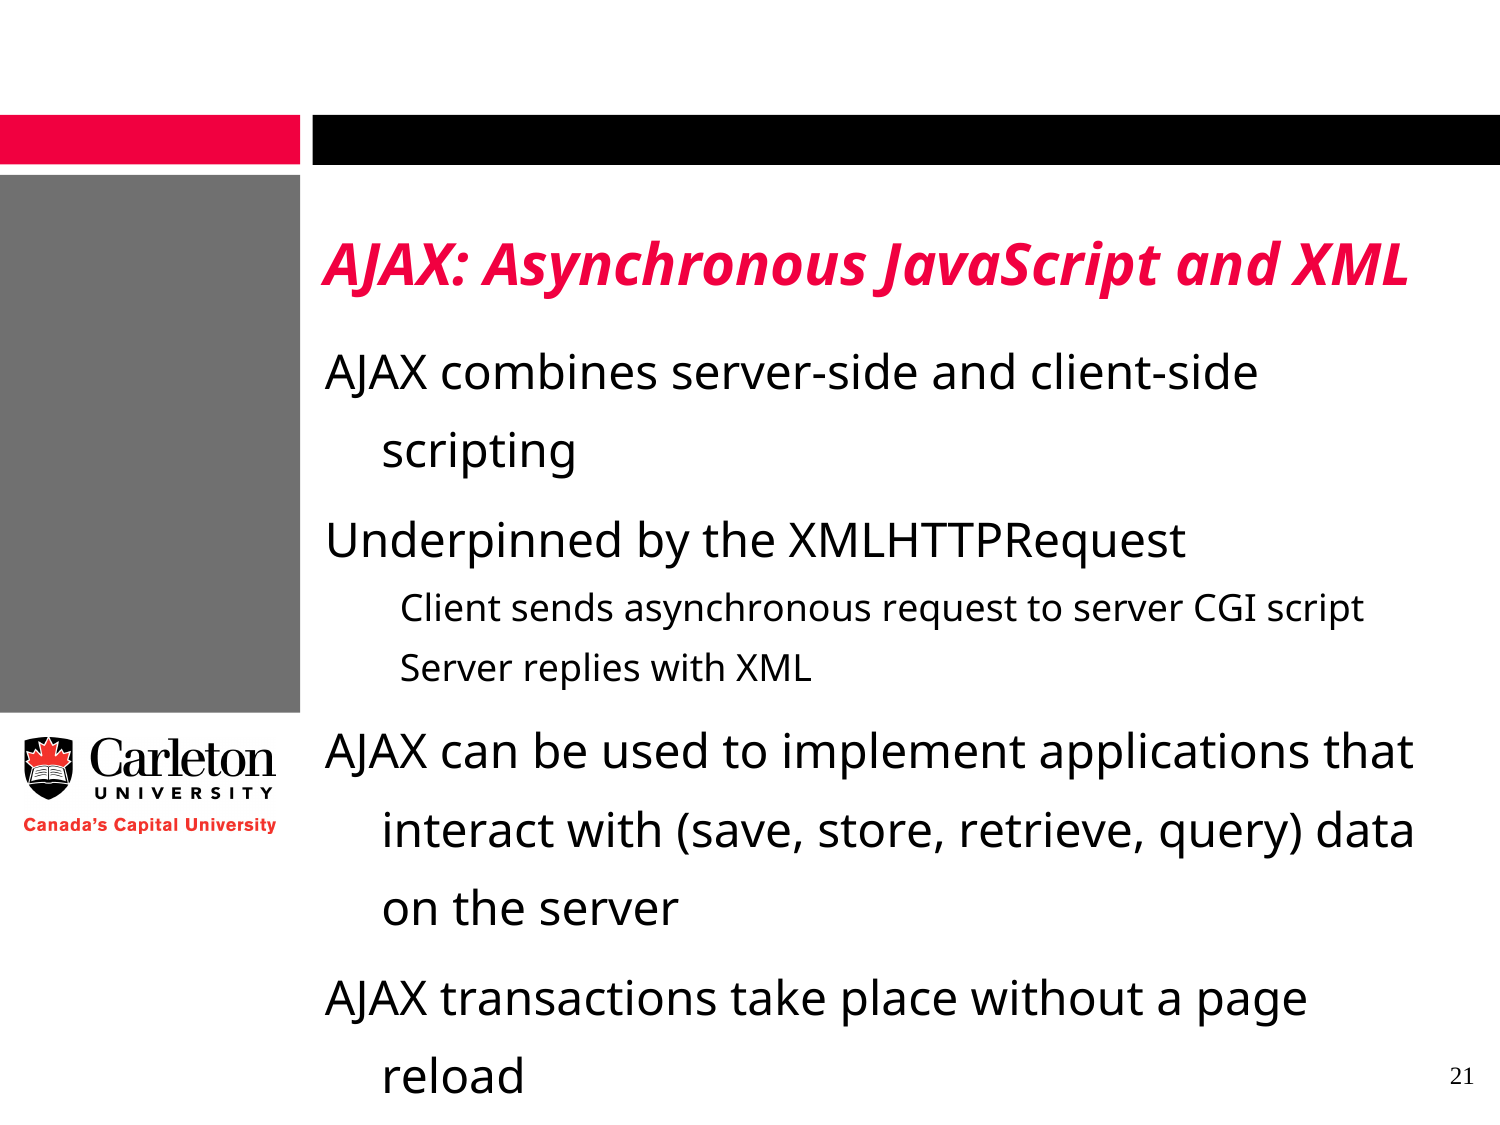

# AJAX: Asynchronous JavaScript and XML
AJAX combines server-side and client-side scripting
Underpinned by the XMLHTTPRequest
Client sends asynchronous request to server CGI script
Server replies with XML
AJAX can be used to implement applications that interact with (save, store, retrieve, query) data on the server
AJAX transactions take place without a page reload
21